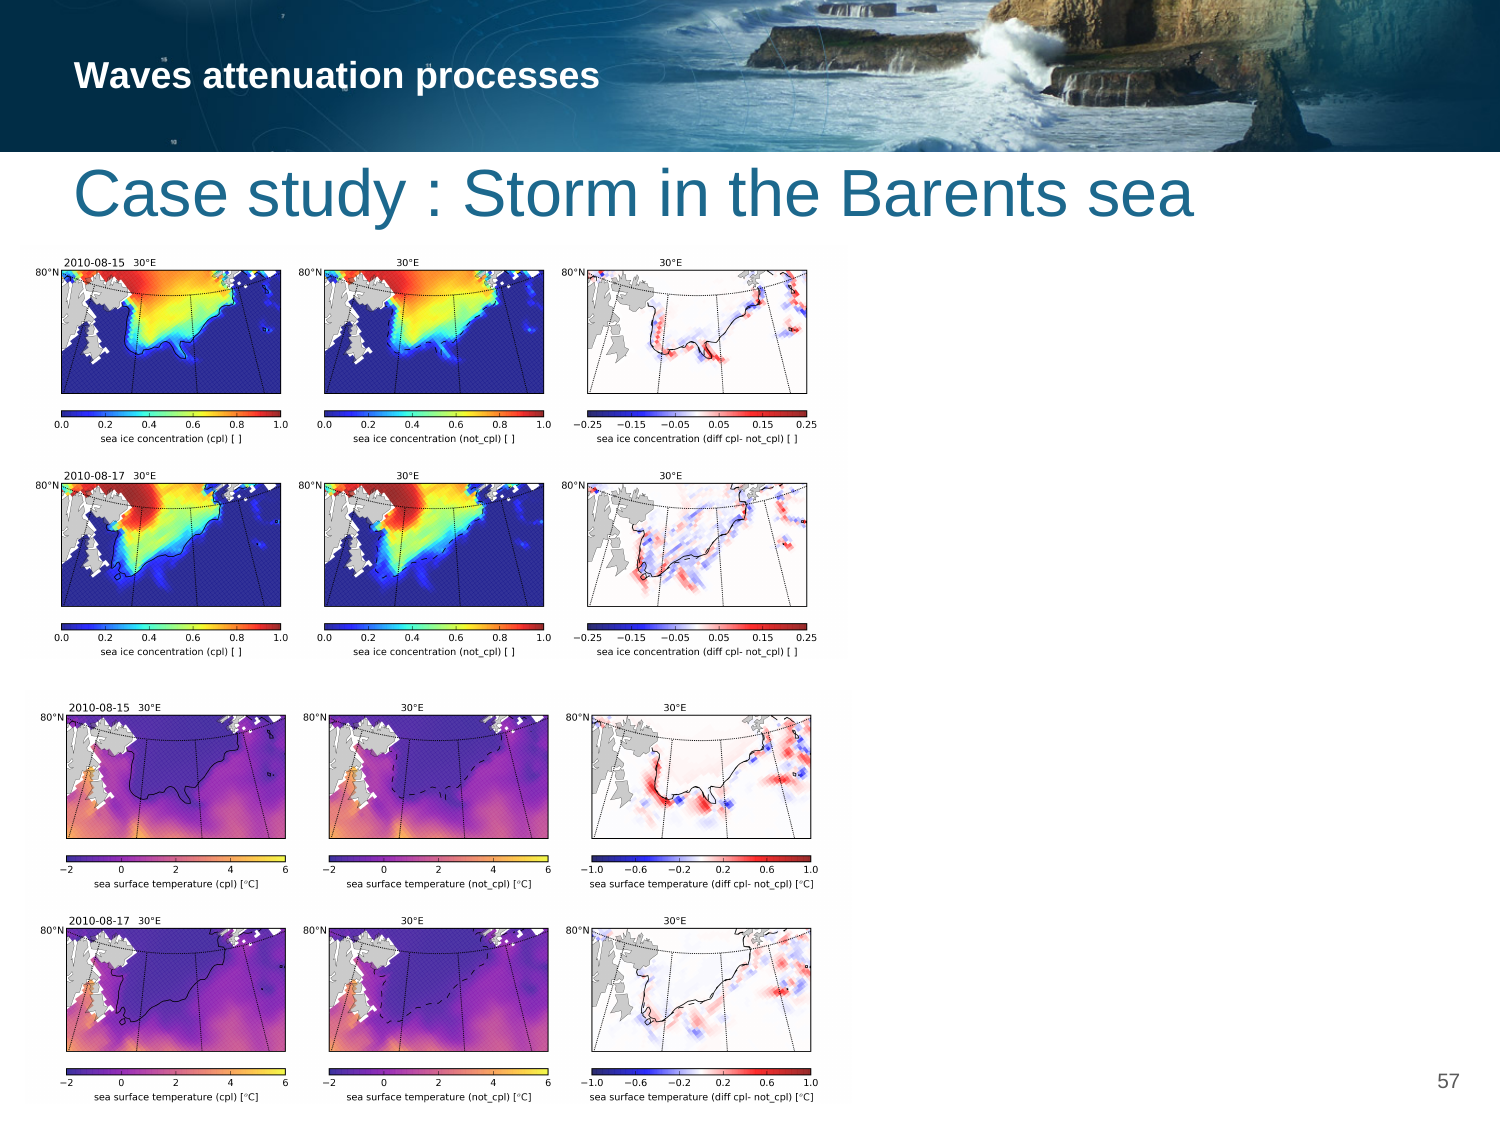

Waves attenuation processes
# Case study : Storm in the Barents sea